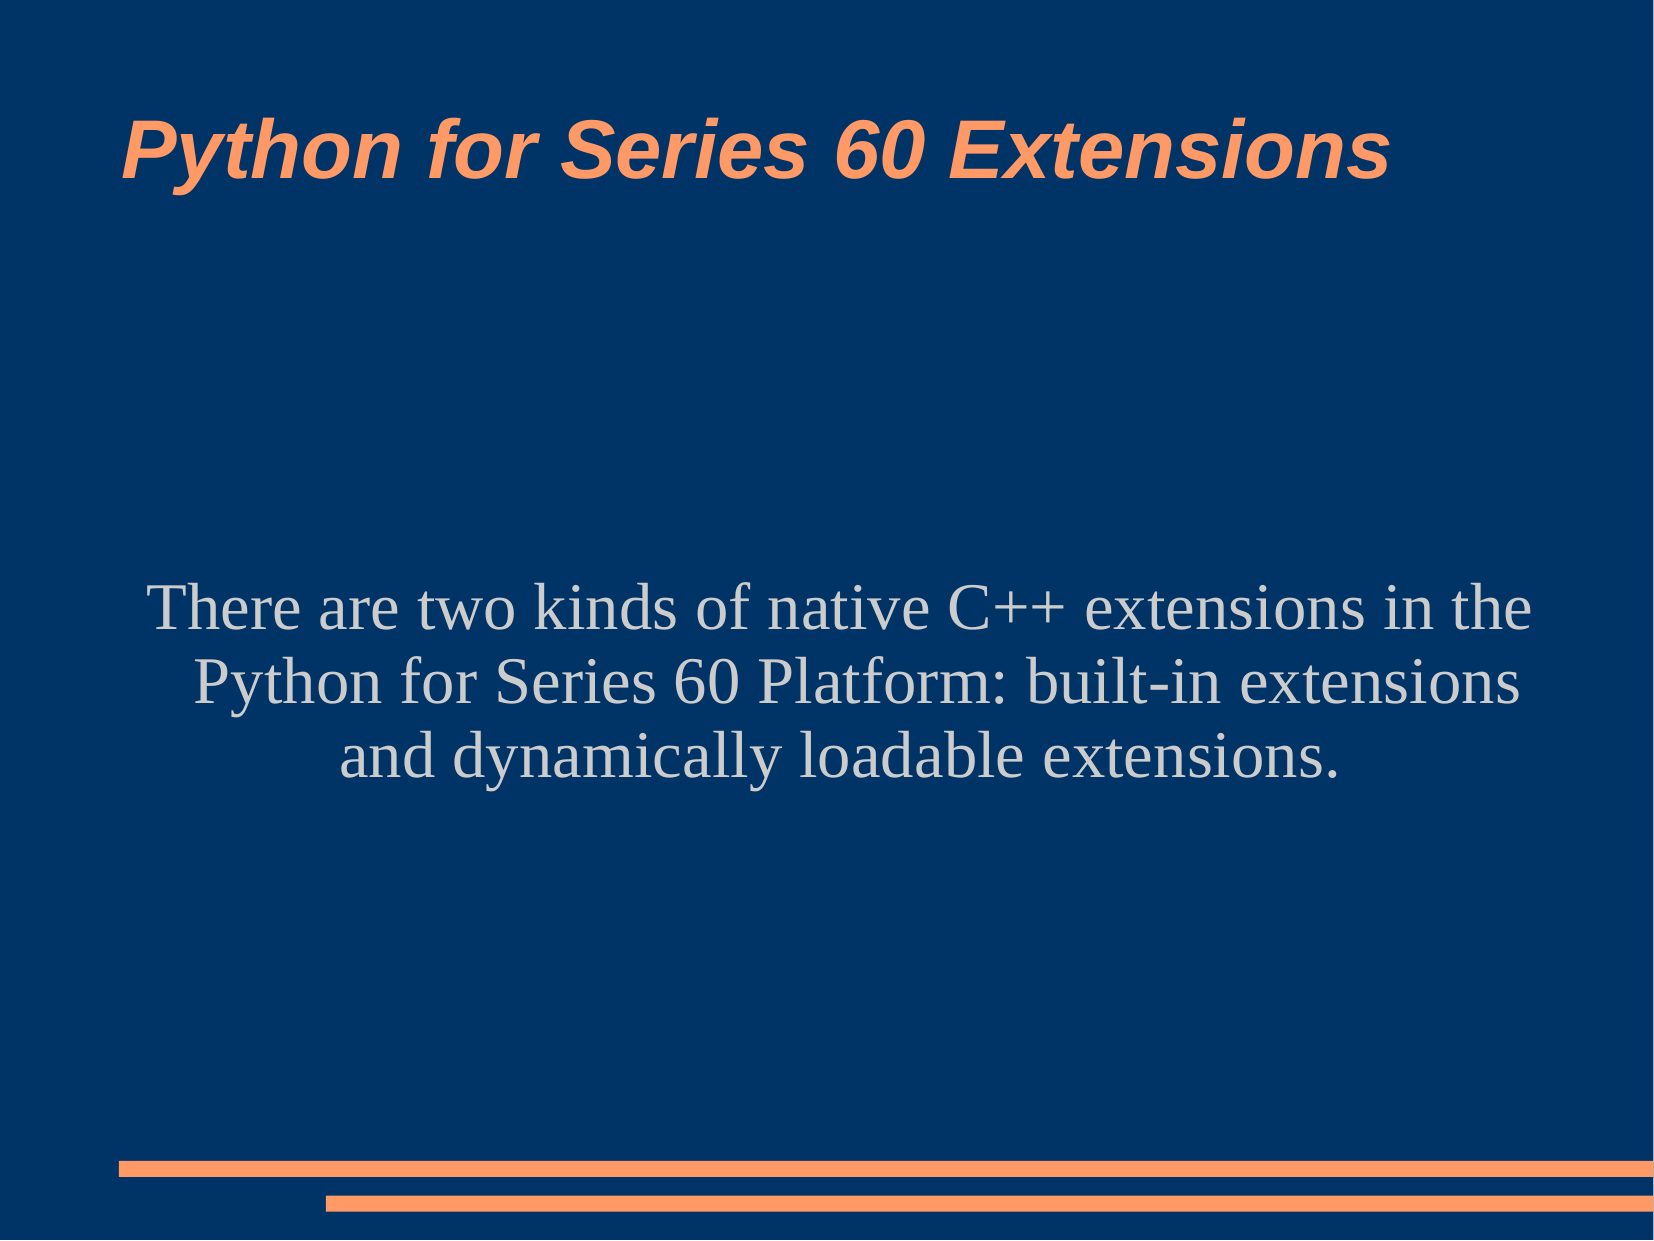

# Python for Series 60 Extensions
There are two kinds of native C++ extensions in the Python for Series 60 Platform: built-in extensions
and dynamically loadable extensions.